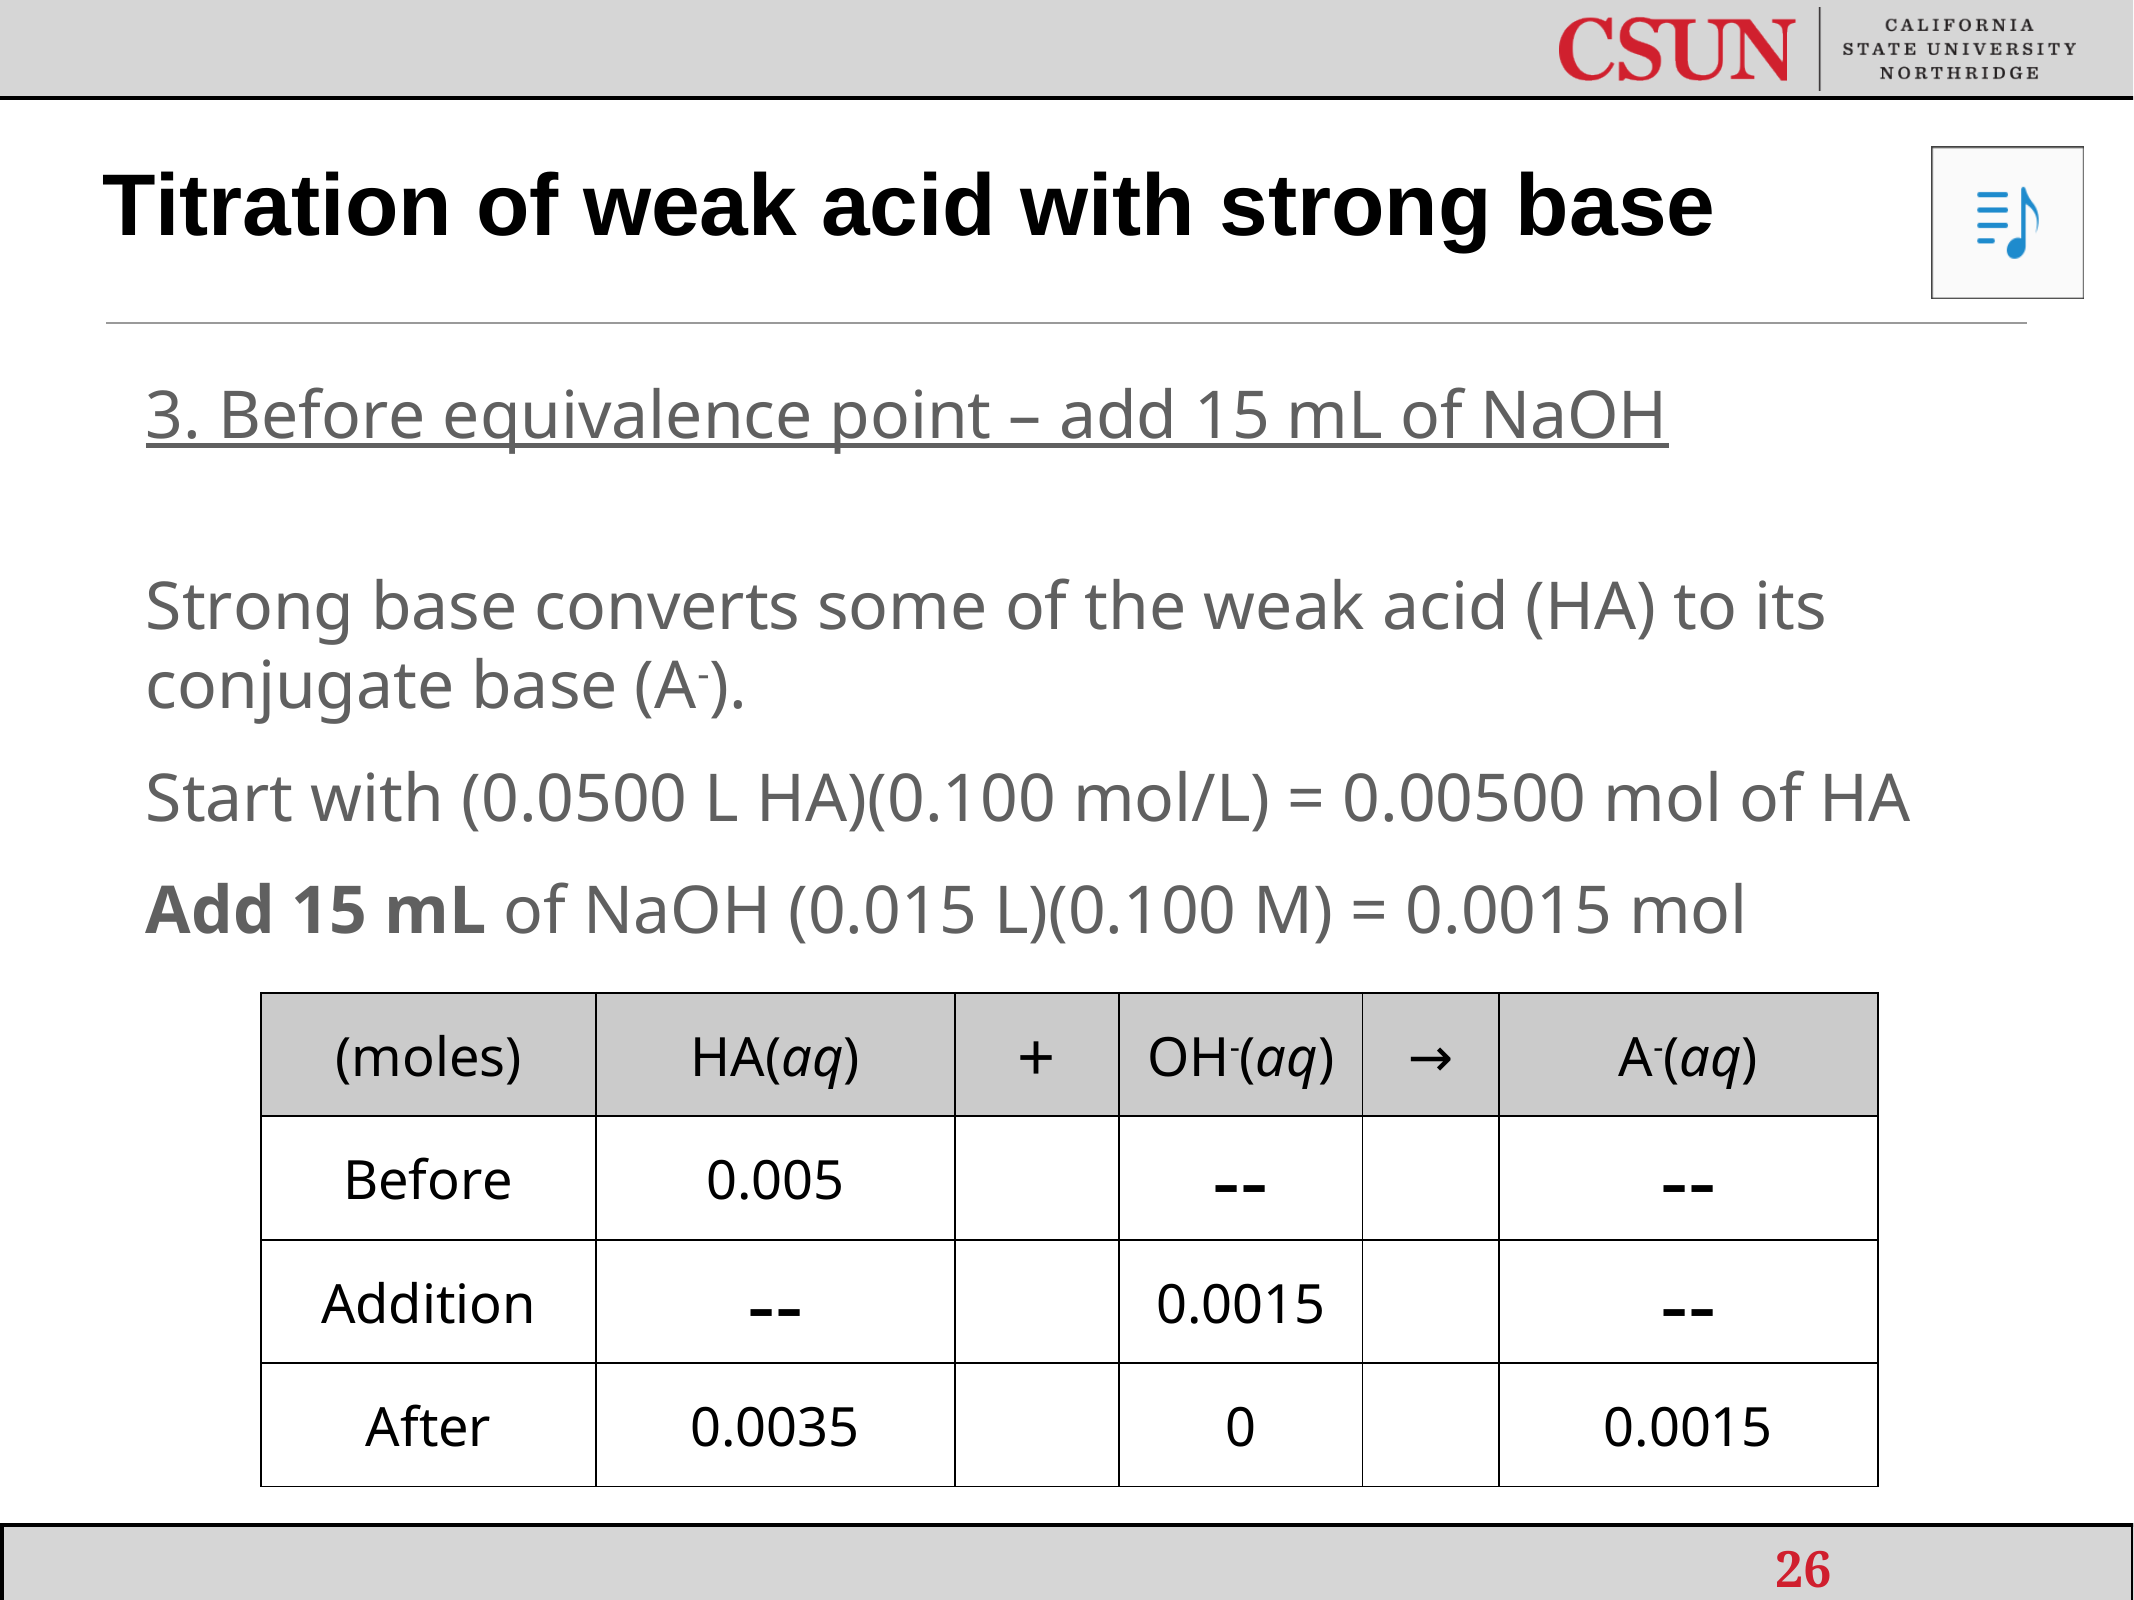

Titration of weak acid with strong base
# 3. Before equivalence point – add 15 mL of NaOH
Strong base converts some of the weak acid (HA) to its conjugate base (A-).
Start with (0.0500 L HA)(0.100 mol/L) = 0.00500 mol of HA
Add 15 mL of NaOH (0.015 L)(0.100 M) = 0.0015 mol
| (moles) | HA(aq) | + | OH-(aq) | → | A-(aq) |
| --- | --- | --- | --- | --- | --- |
| Before | 0.005 | | -- | | -- |
| Addition | -- | | 0.0015 | | -- |
| After | 0.0035 | | 0 | | 0.0015 |
26